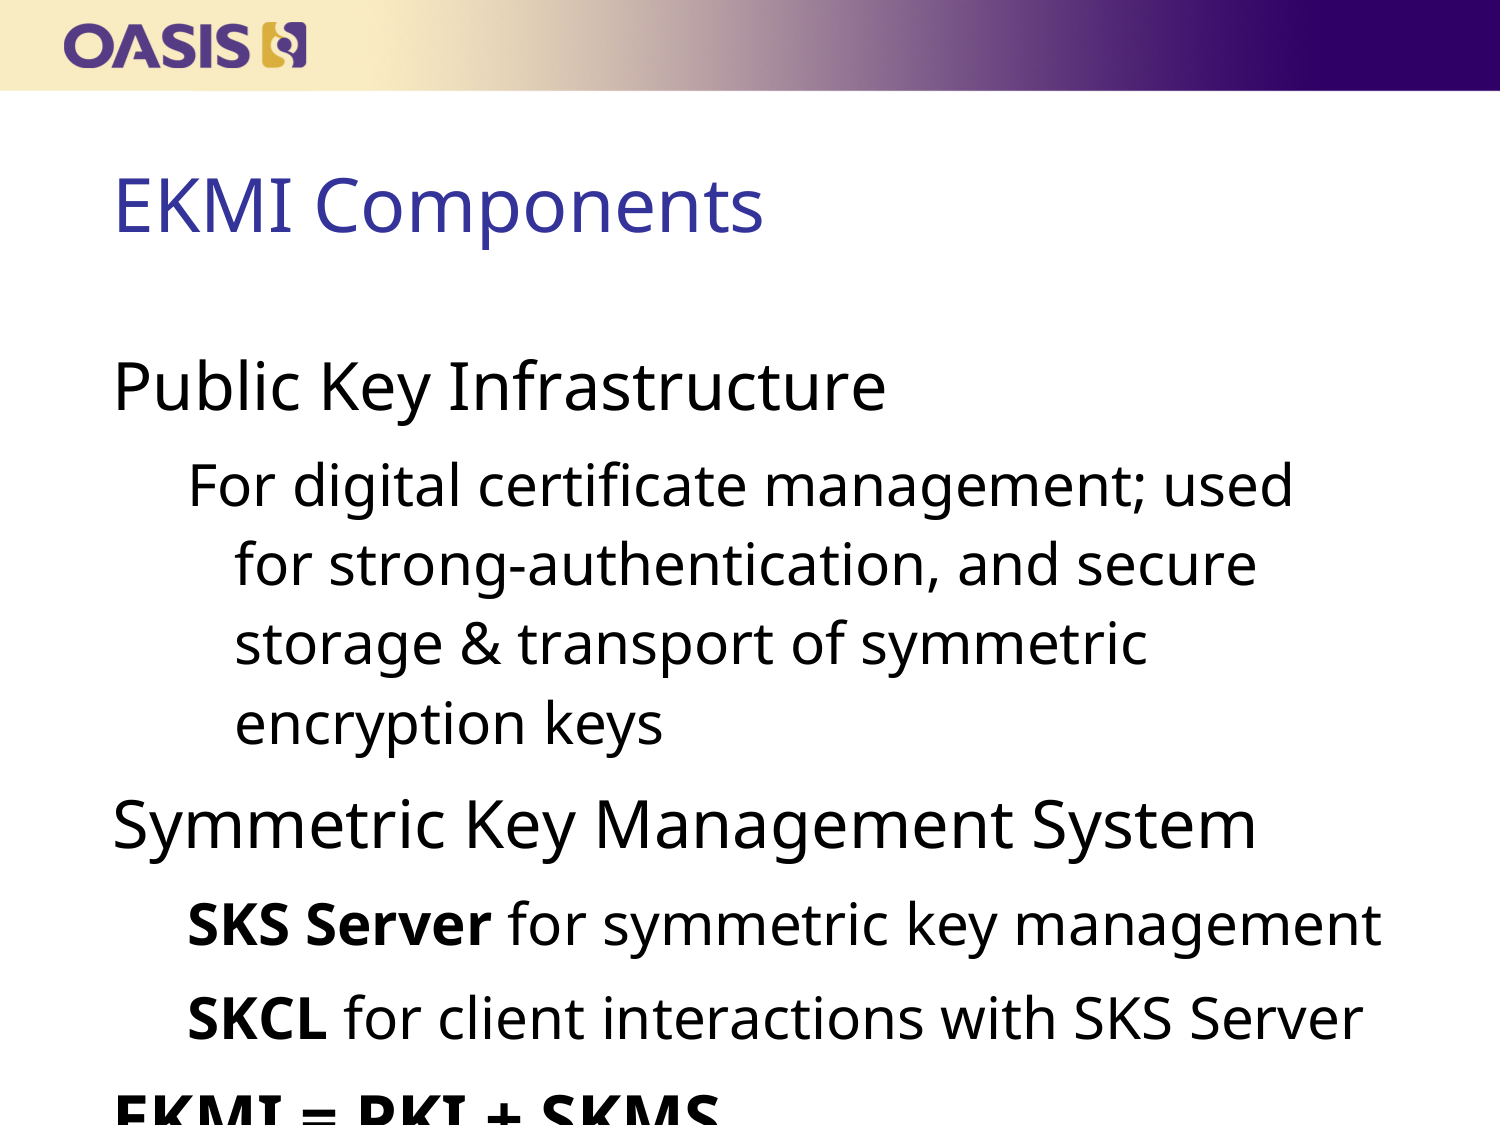

# EKMI Components
Public Key Infrastructure
For digital certificate management; used for strong-authentication, and secure storage & transport of symmetric encryption keys
Symmetric Key Management System
SKS Server for symmetric key management
SKCL for client interactions with SKS Server
EKMI = PKI + SKMS